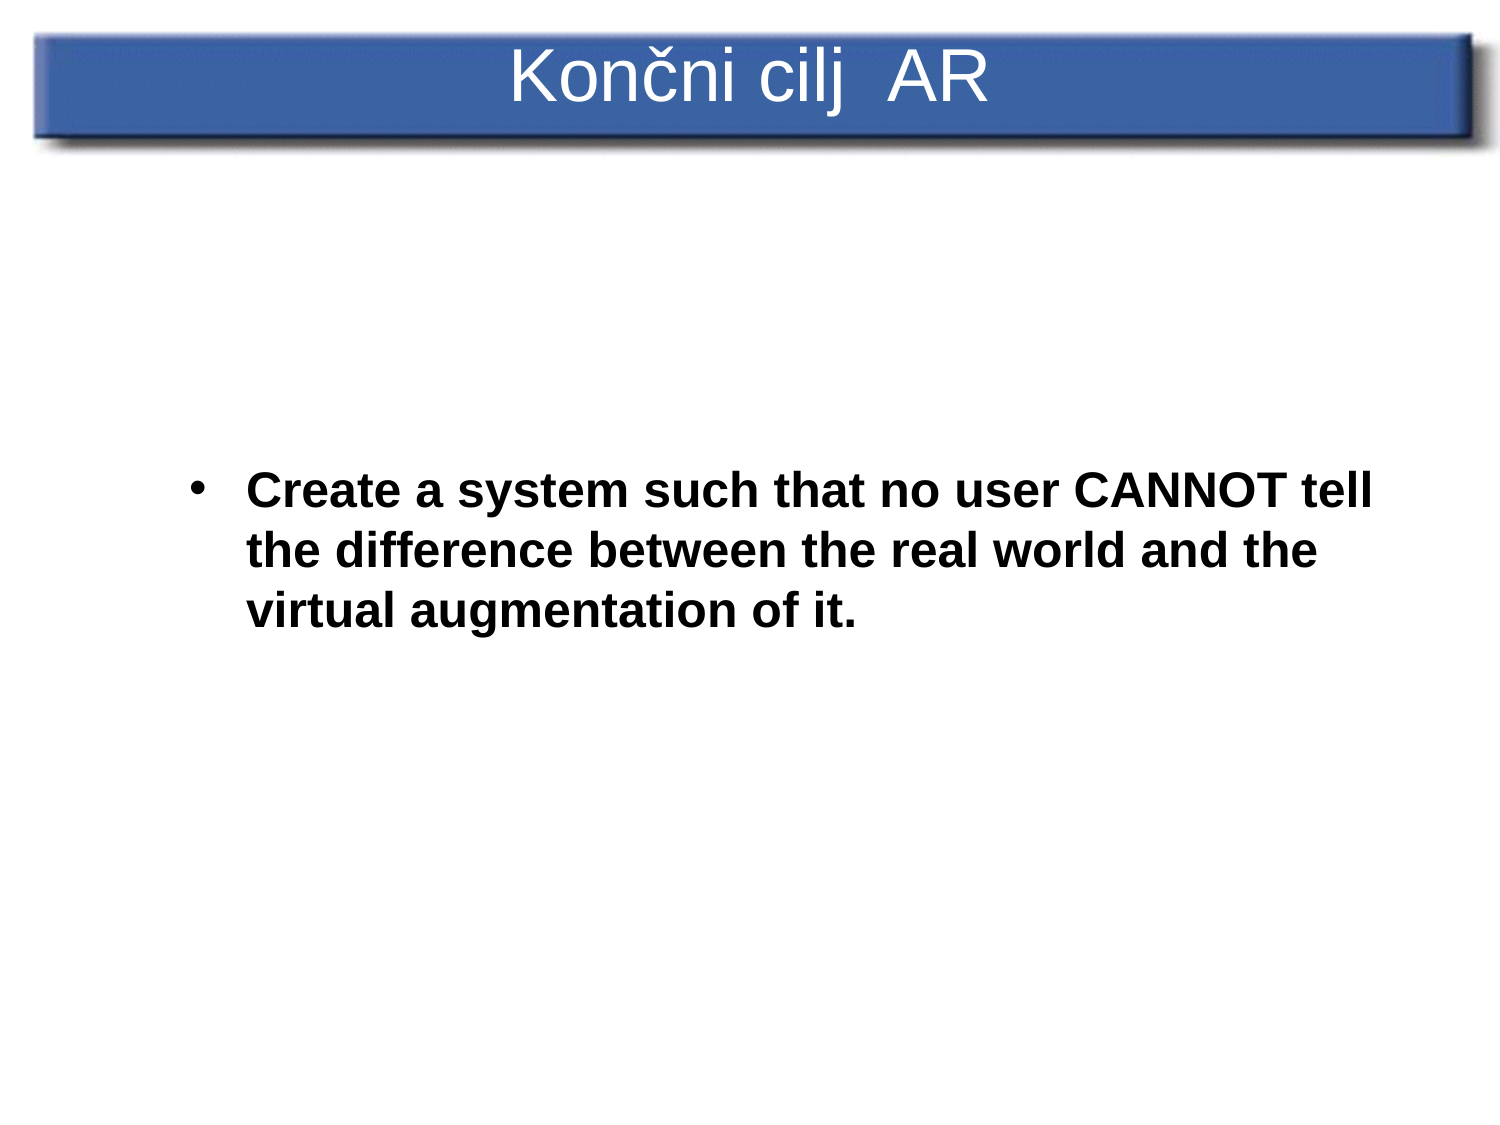

# Končni cilj AR
Create a system such that no user CANNOT tell the difference between the real world and the virtual augmentation of it.